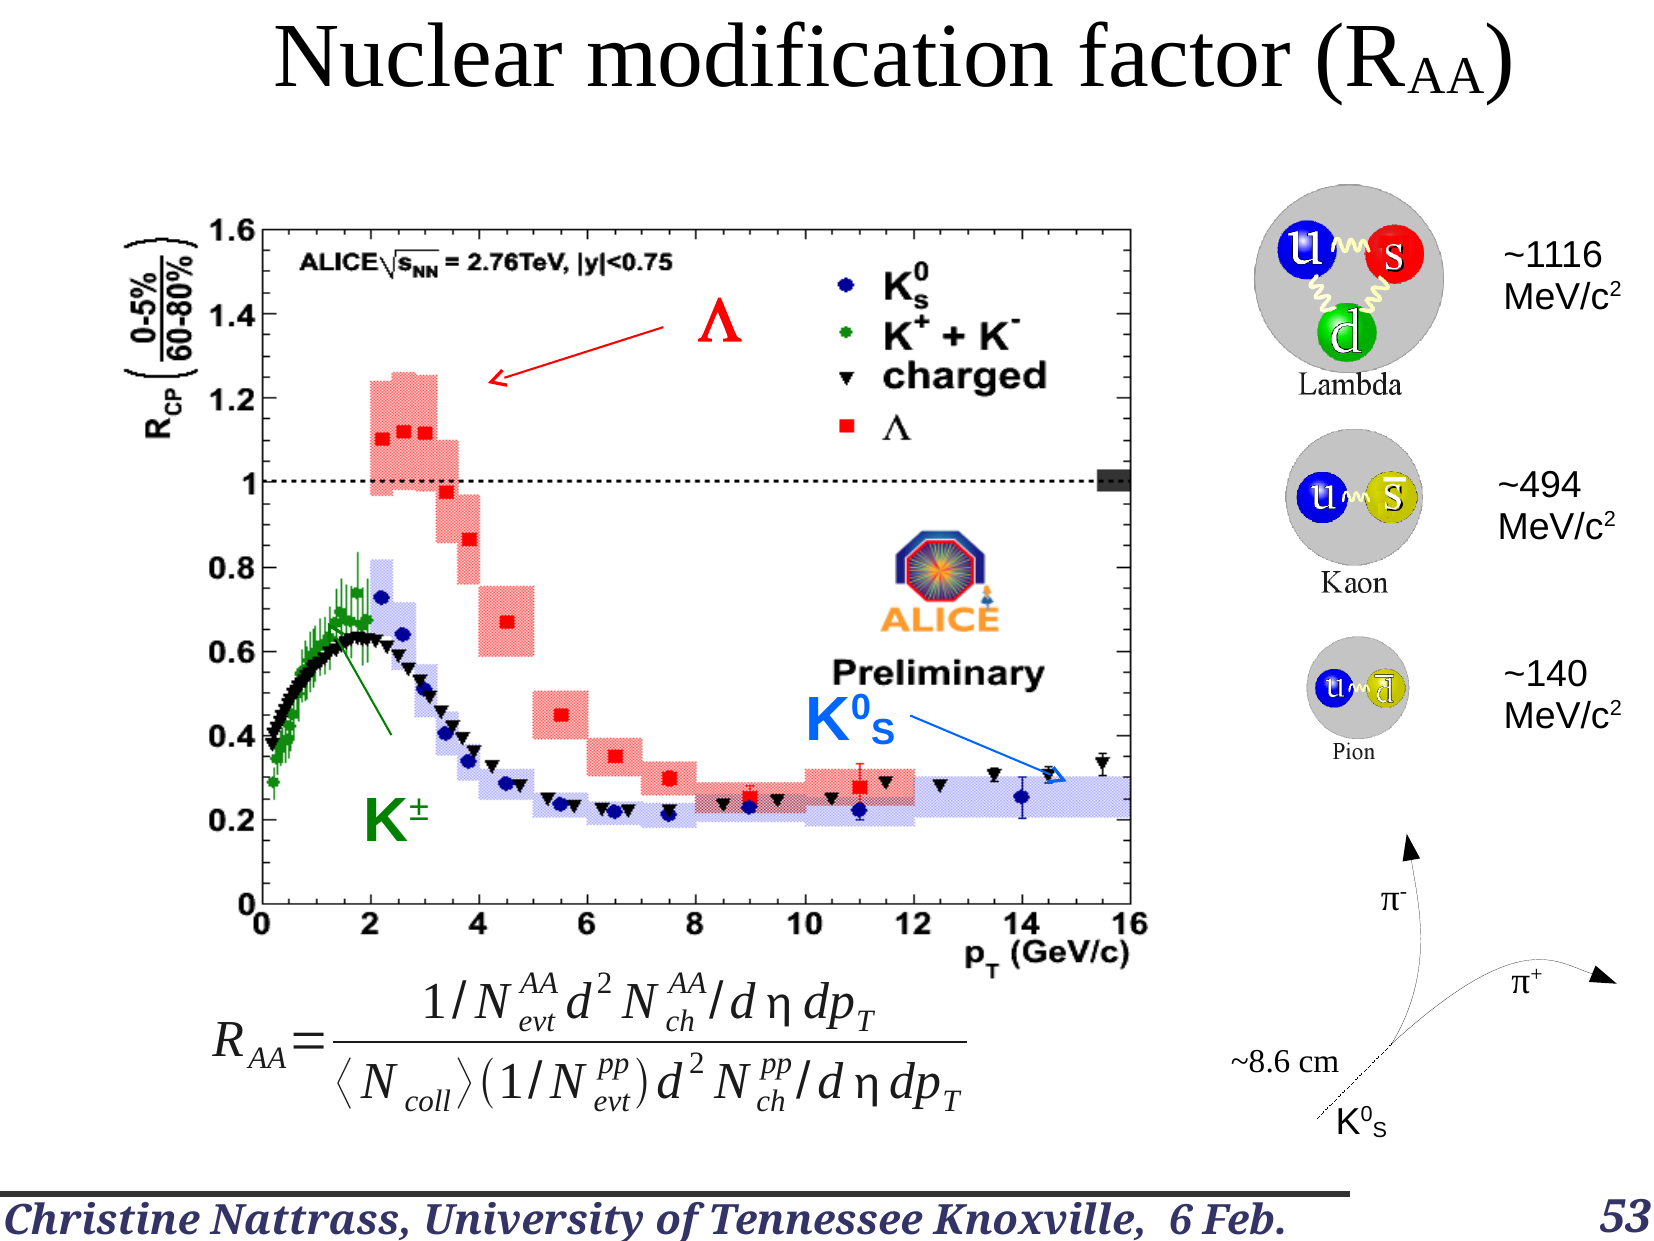

# Nuclear modification factor (RAA)
L
K±
K0S
~1116 MeV/c2
~494 MeV/c2
~140 MeV/c2
π-
π+
~8.6 cm
K0S